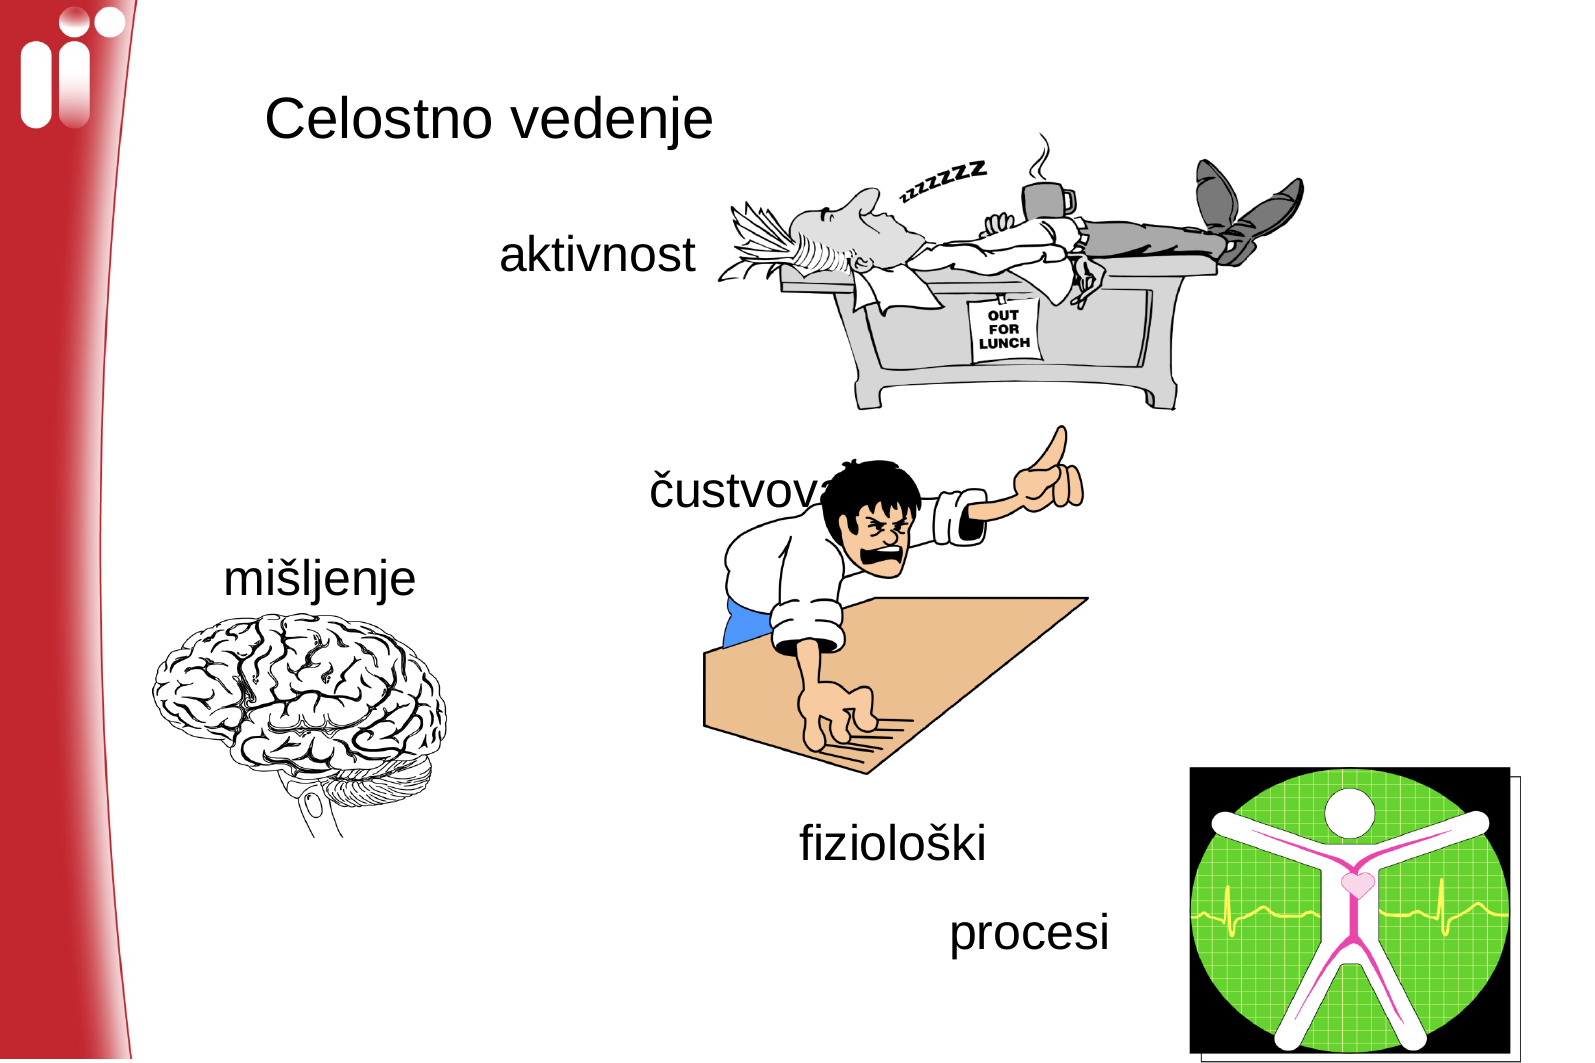

#
Celostno vedenje
 		aktivnost
										 		čustvovanje
mišljenje
		 			fiziološki
						procesi